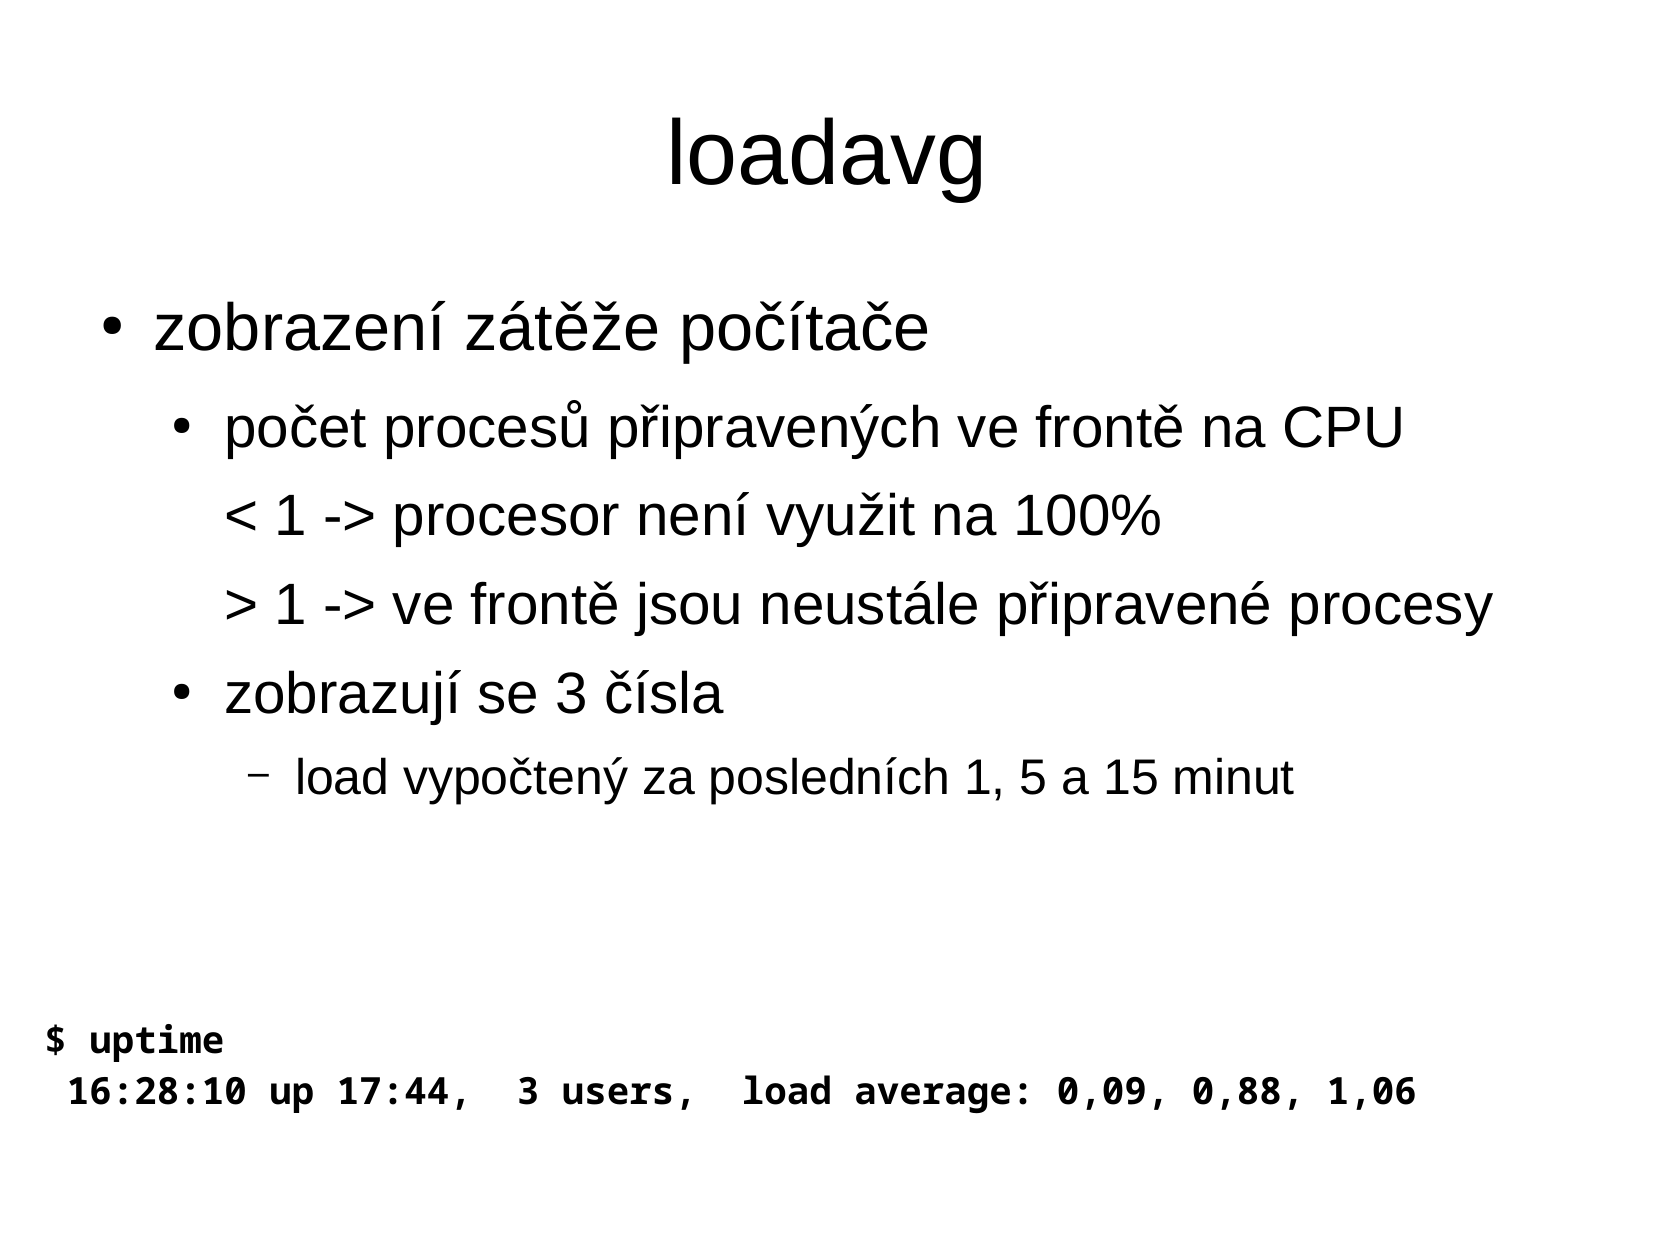

# loadavg
zobrazení zátěže počítače
počet procesů připravených ve frontě na CPU
< 1 -> procesor není využit na 100%
> 1 -> ve frontě jsou neustále připravené procesy
zobrazují se 3 čísla
load vypočtený za posledních 1, 5 a 15 minut
$ uptime
 16:28:10 up 17:44, 3 users, load average: 0,09, 0,88, 1,06